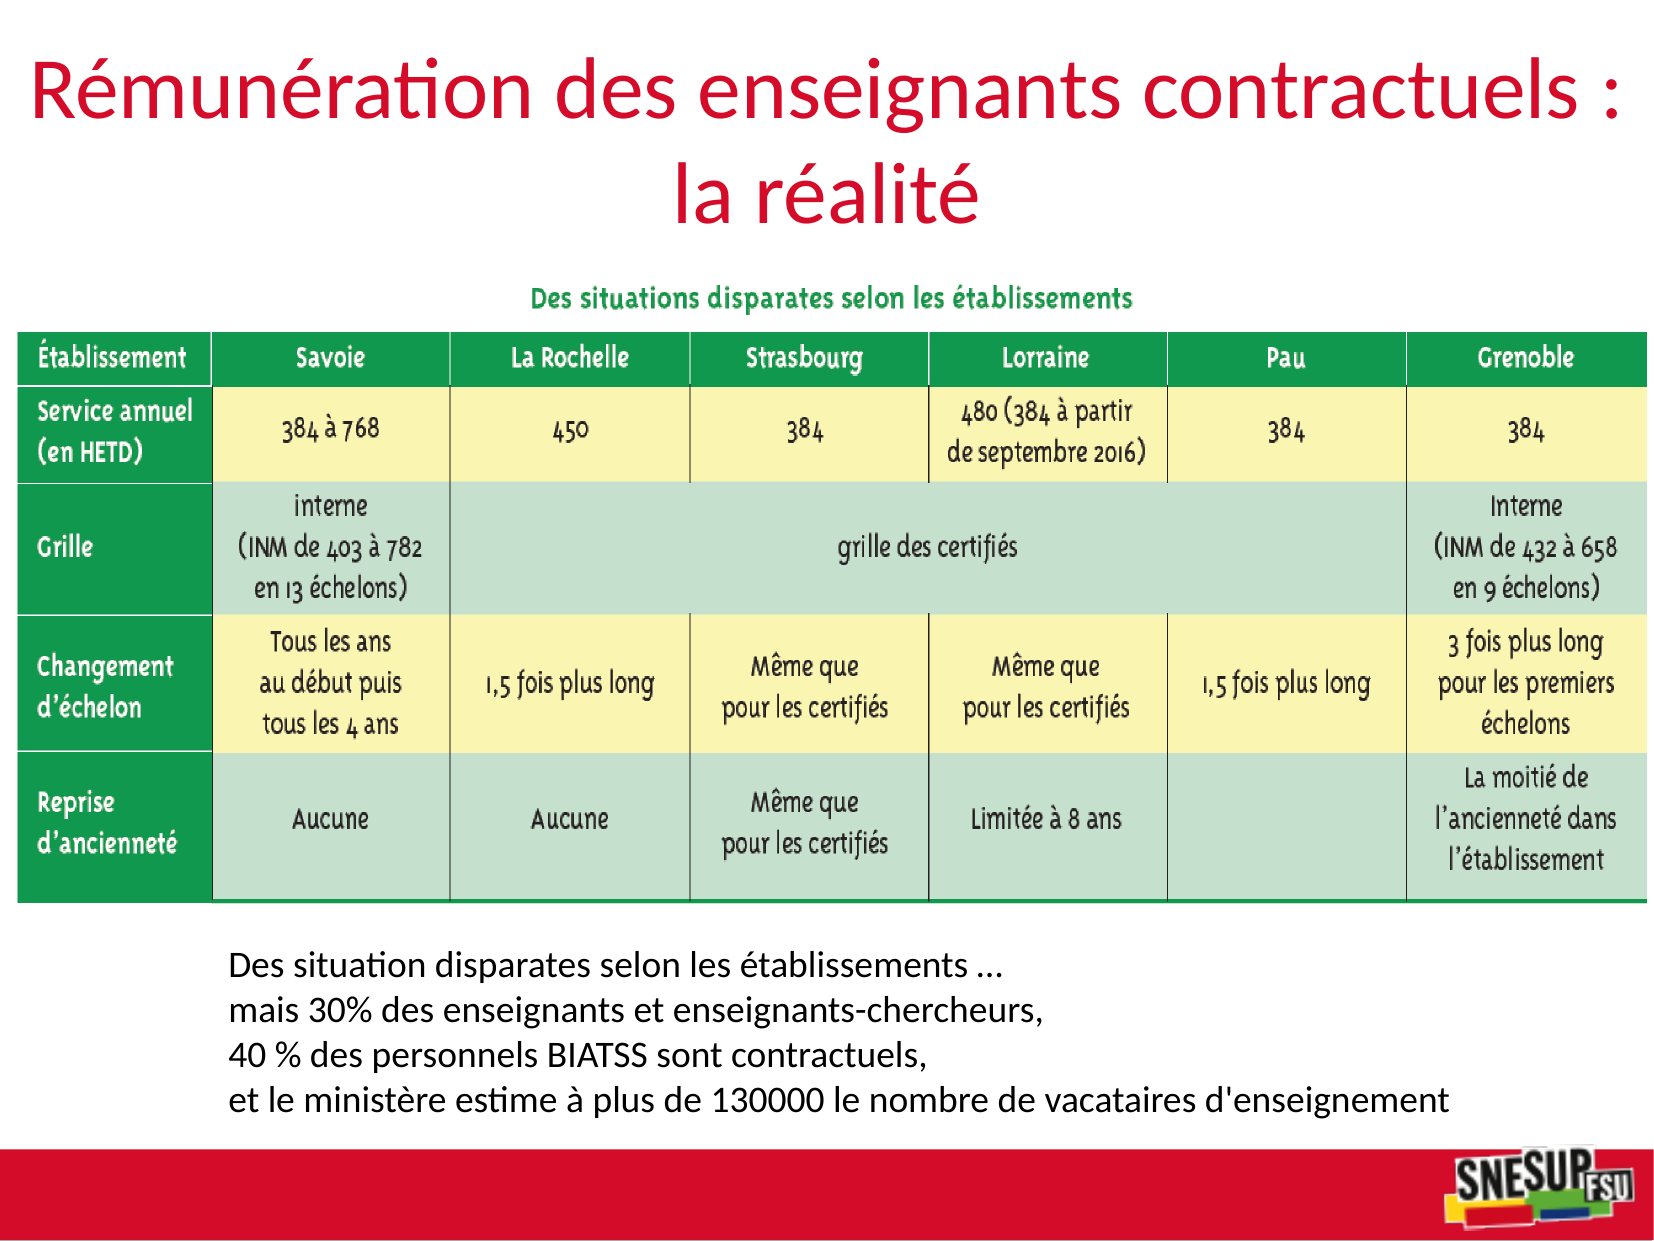

# Rémunération des enseignants contractuels : la réalité
Des situation disparates selon les établissements …
mais 30% des enseignants et enseignants-chercheurs,
40 % des personnels BIATSS sont contractuels,
et le ministère estime à plus de 130000 le nombre de vacataires d'enseignement